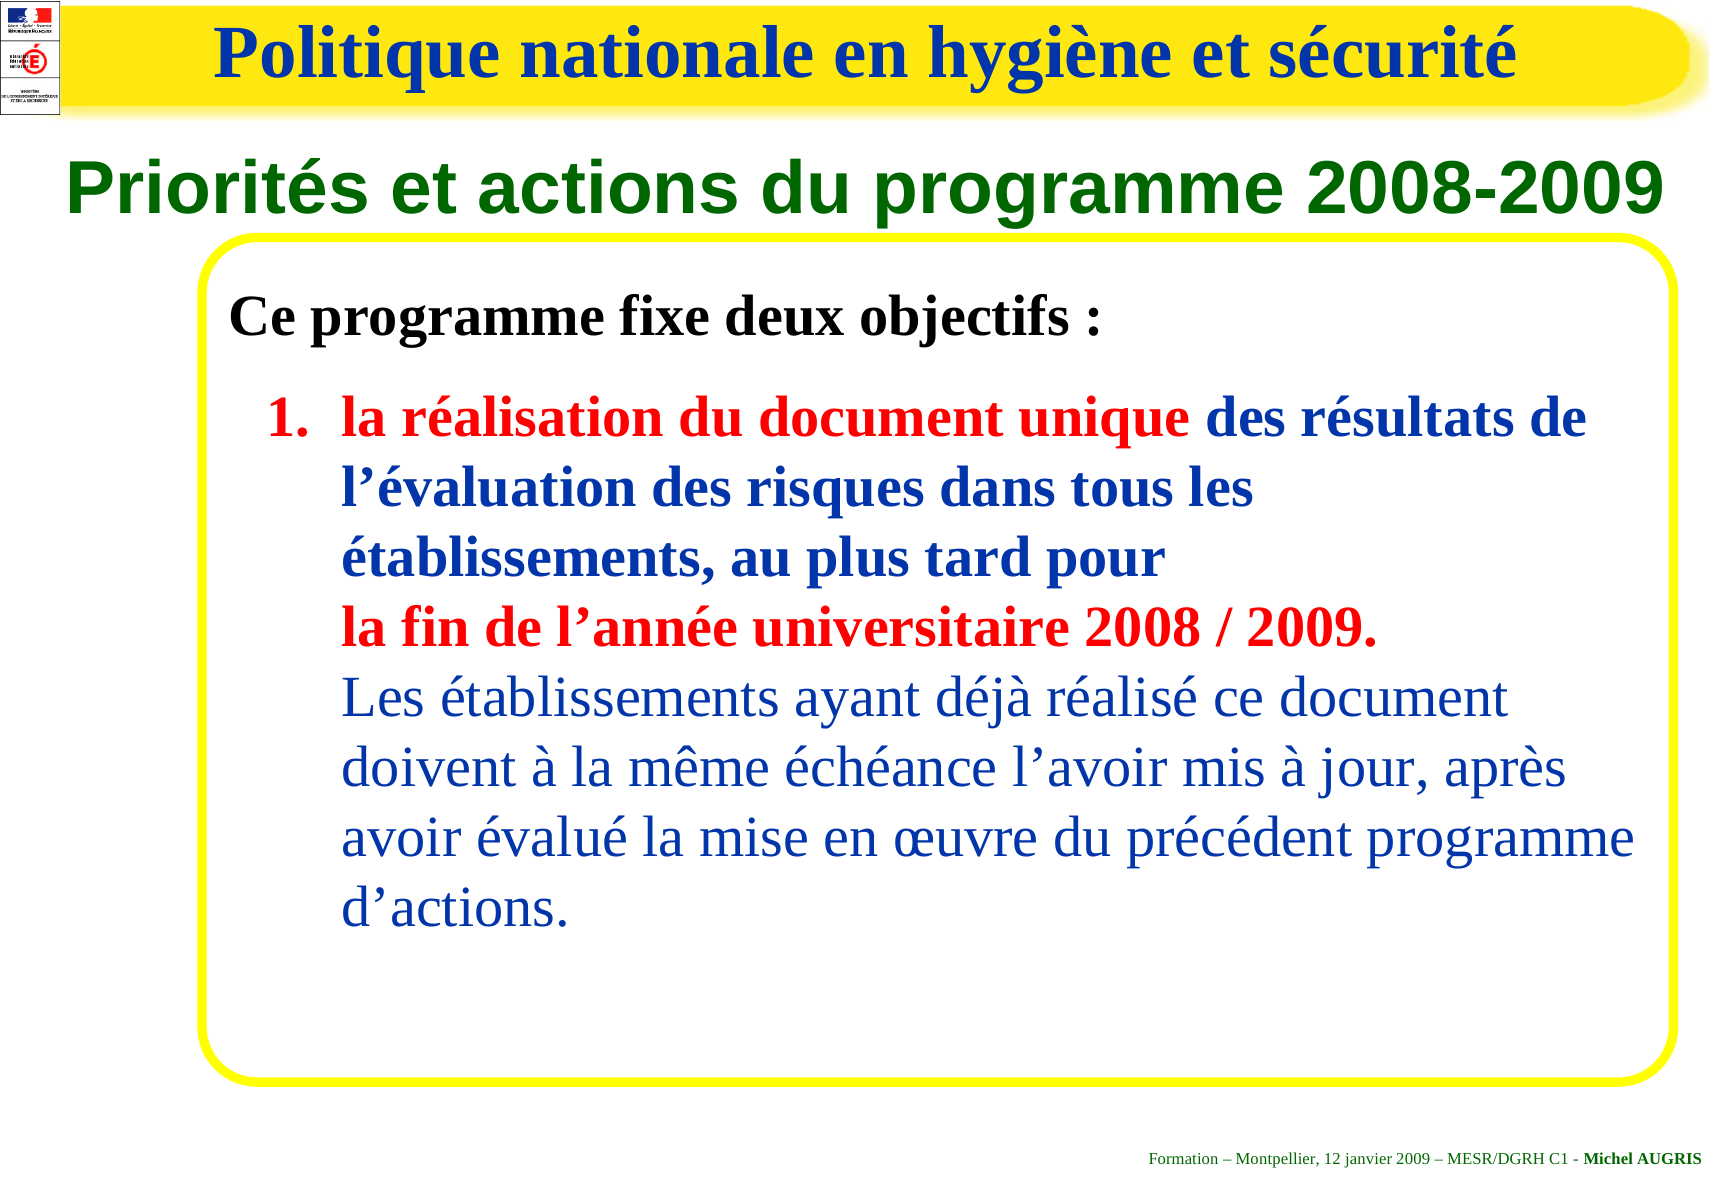

Politique nationale en hygiène et sécurité
Priorités et actions du programme 2008-2009
Ce programme fixe deux objectifs :
la réalisation du document unique des résultats de l’évaluation des risques dans tous les établissements, au plus tard pour
la fin de l’année universitaire 2008 / 2009.
Les établissements ayant déjà réalisé ce document doivent à la même échéance l’avoir mis à jour, après avoir évalué la mise en œuvre du précédent programme d’actions.